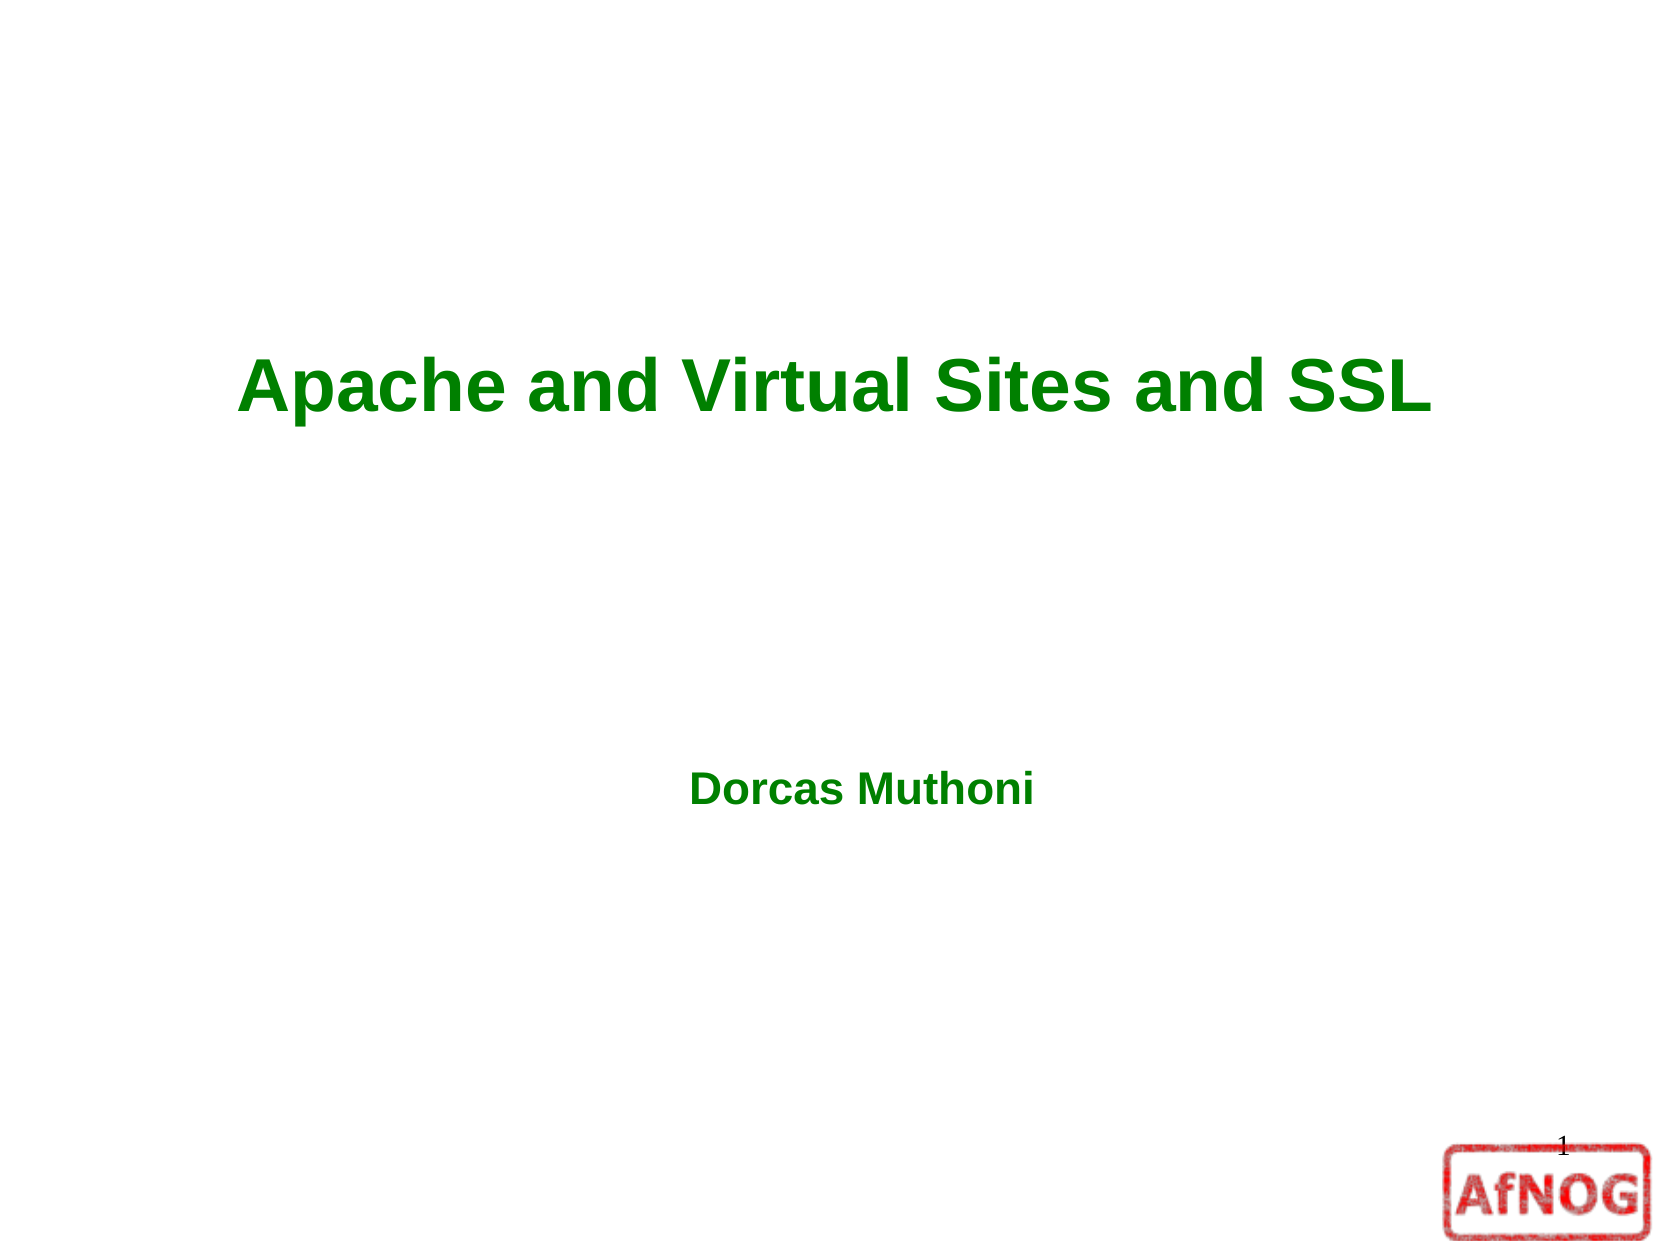

# Apache and Virtual Sites and SSL Dorcas Muthoni
1